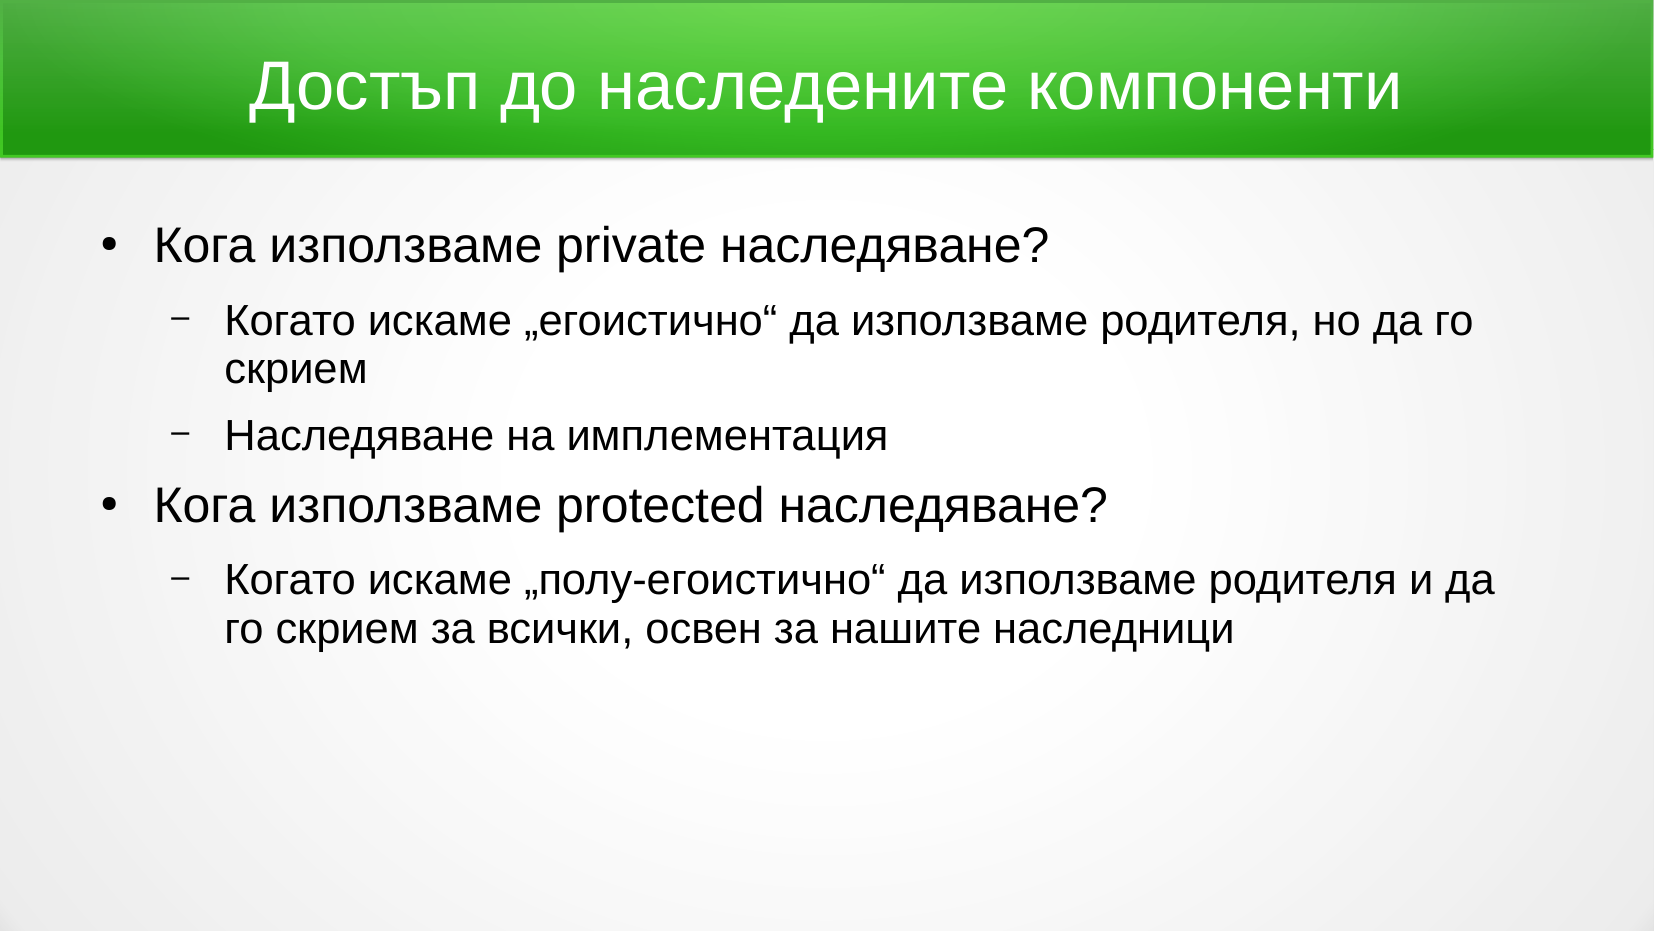

# Достъп до наследените компоненти
Кога използваме private наследяване?
Когато искаме „егоистично“ да използваме родителя, но да го скрием
Наследяване на имплементация
Кога използваме protected наследяване?
Когато искаме „полу-егоистично“ да използваме родителя и да го скрием за всички, освен за нашите наследници